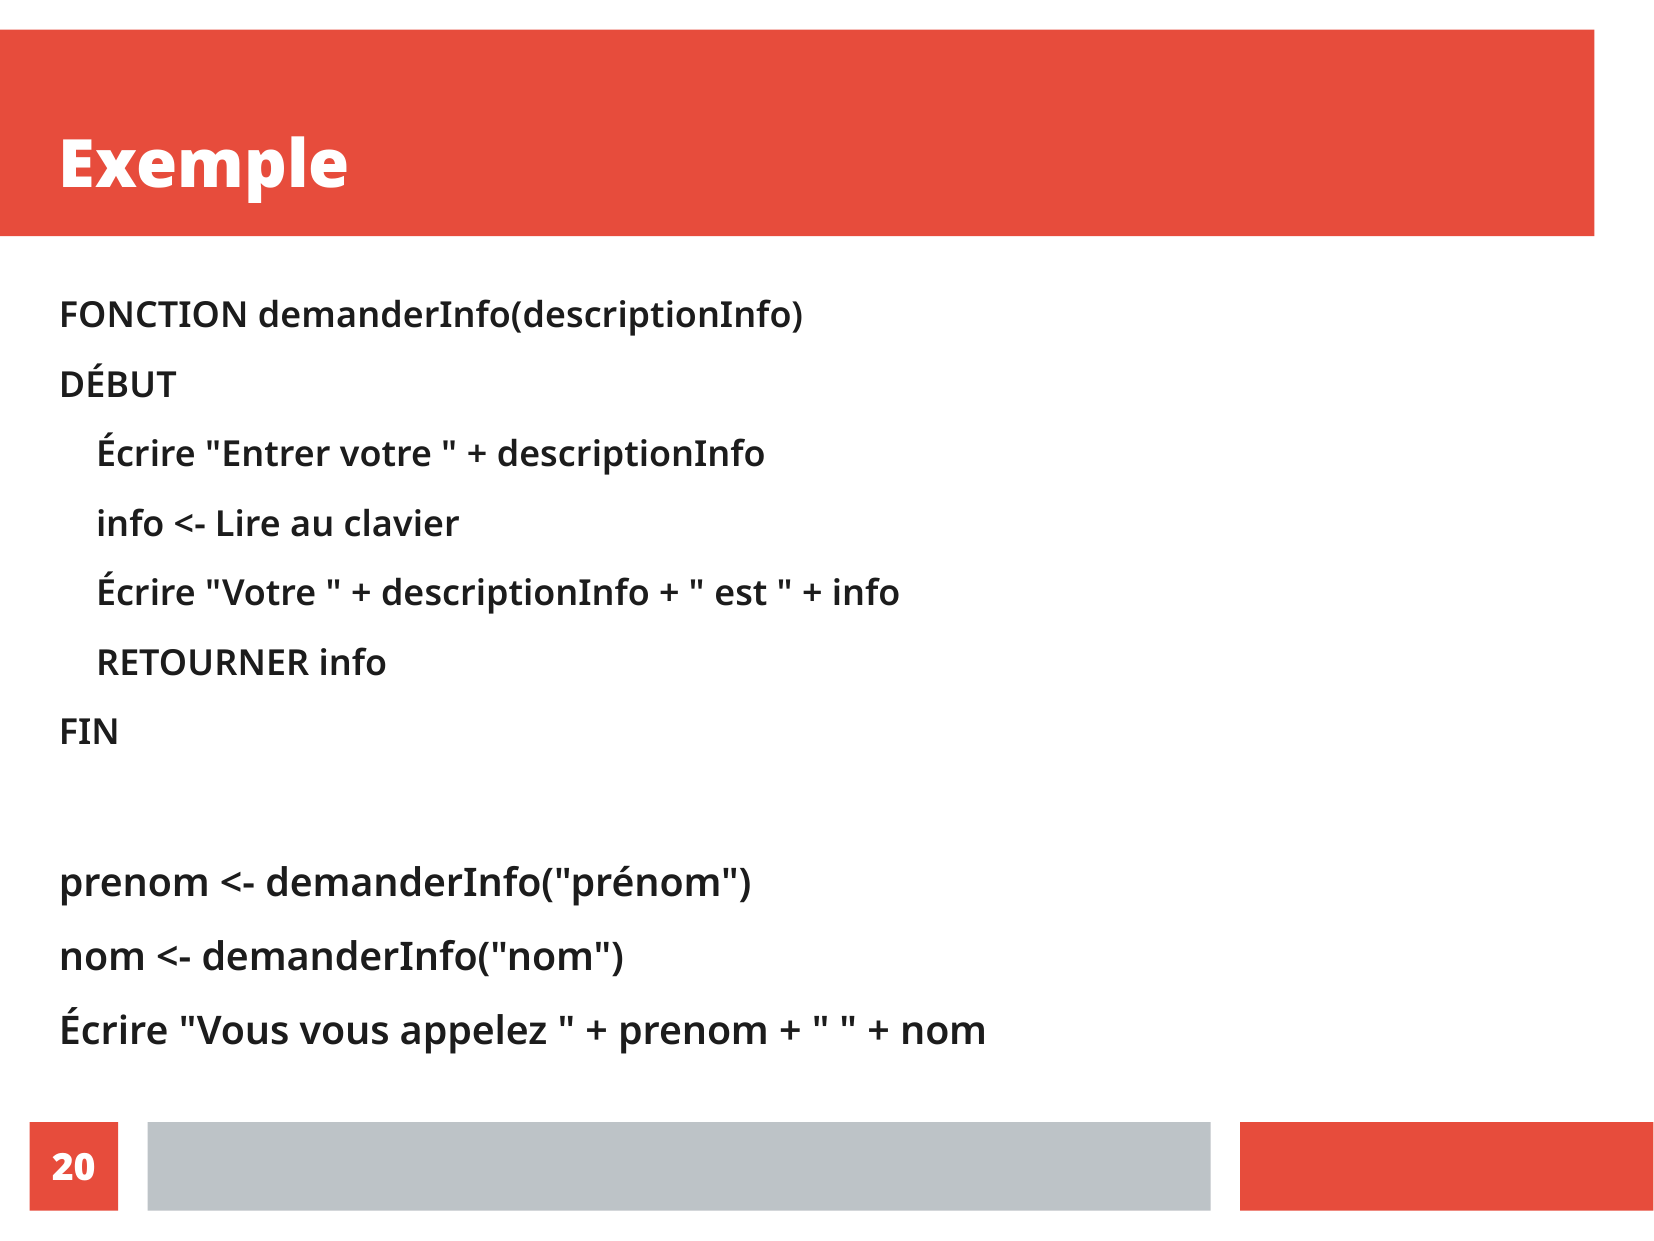

# Exemple
FONCTION demanderInfo(descriptionInfo)
DÉBUT
 Écrire "Entrer votre " + descriptionInfo
 info <- Lire au clavier
 Écrire "Votre " + descriptionInfo + " est " + info
 RETOURNER info
FIN
prenom <- demanderInfo("prénom")
nom <- demanderInfo("nom")
Écrire "Vous vous appelez " + prenom + " " + nom
20